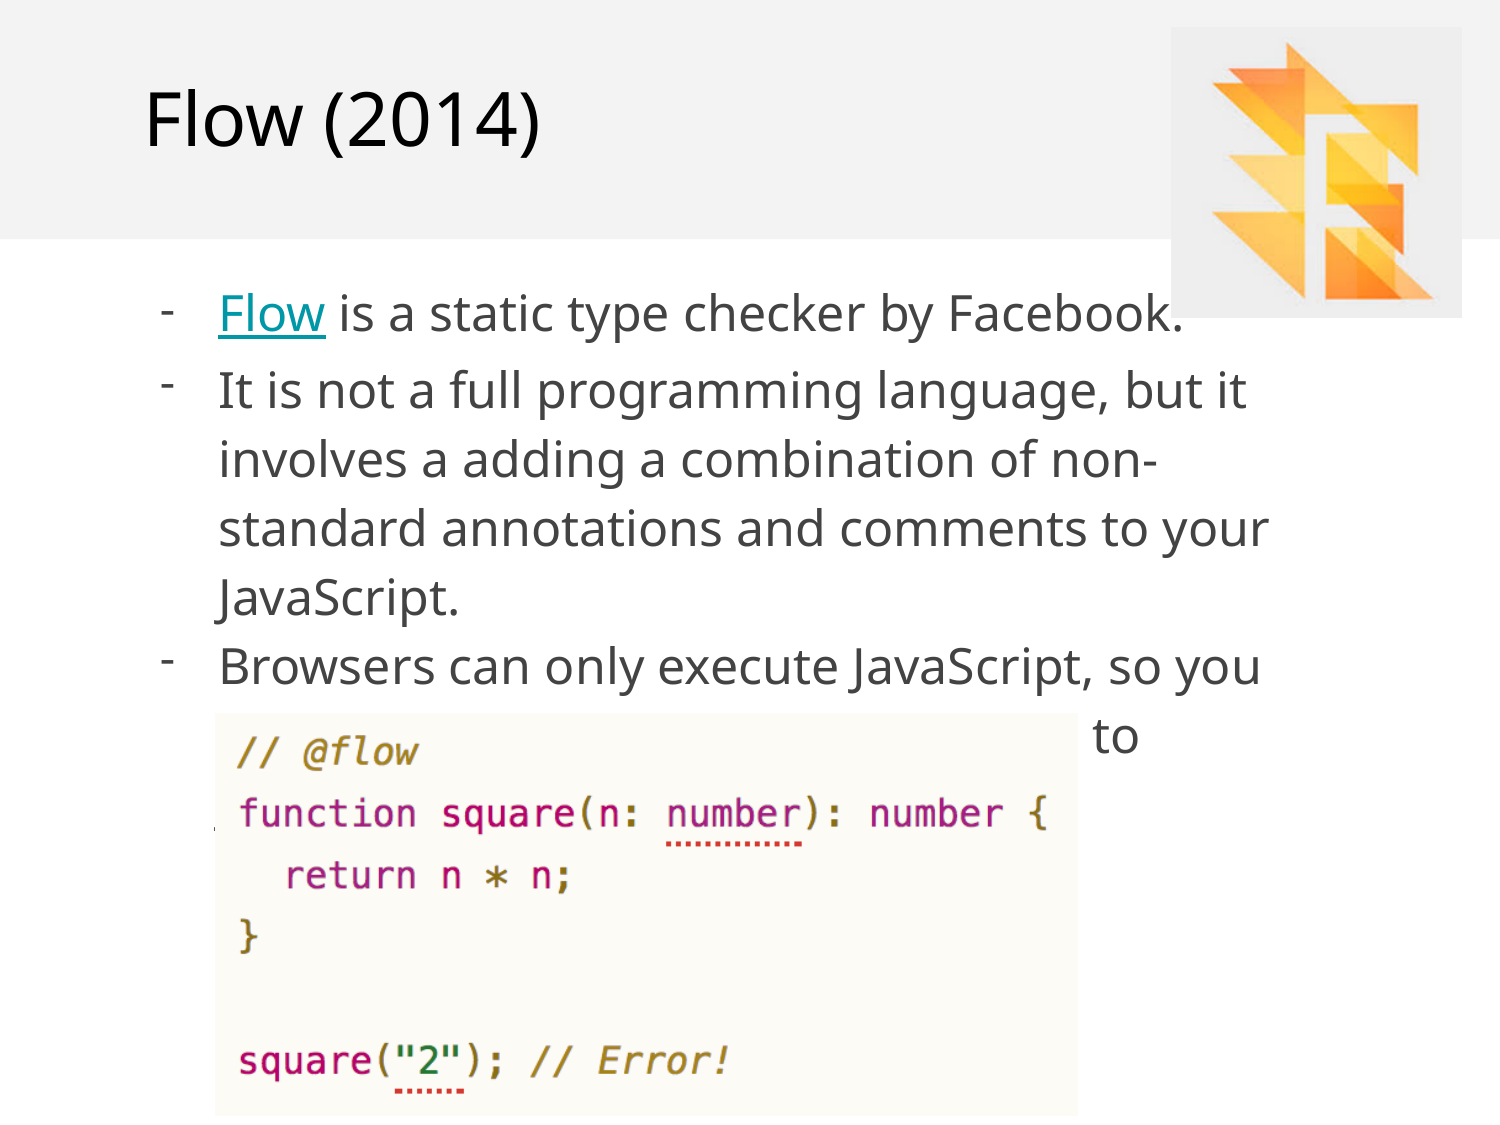

# Flow (2014)
Flow is a static type checker by Facebook.
It is not a full programming language, but it involves a adding a combination of non-standard annotations and comments to your JavaScript.
Browsers can only execute JavaScript, so you must transpile Flow-annotated code to JavaScript